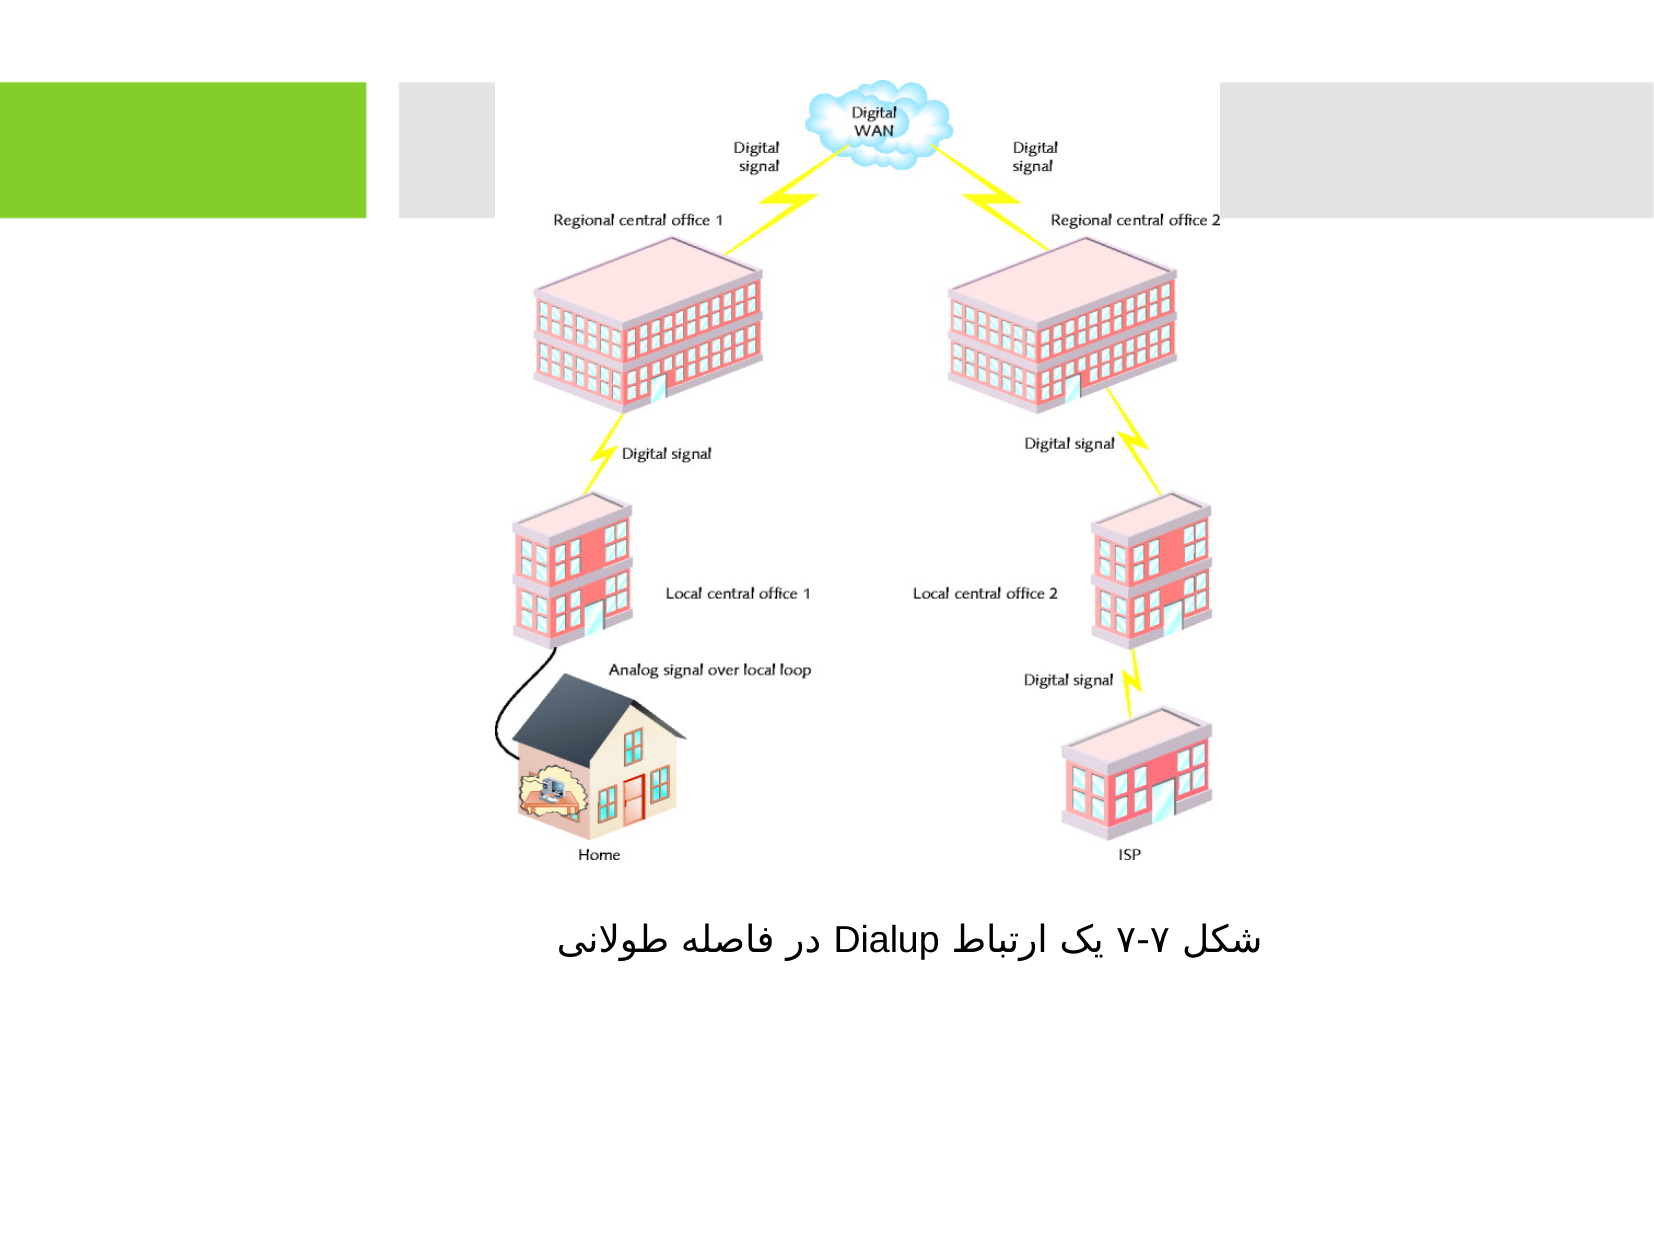

شکل ۷-۷ یک ارتباط Dialup در فاصله طولانی